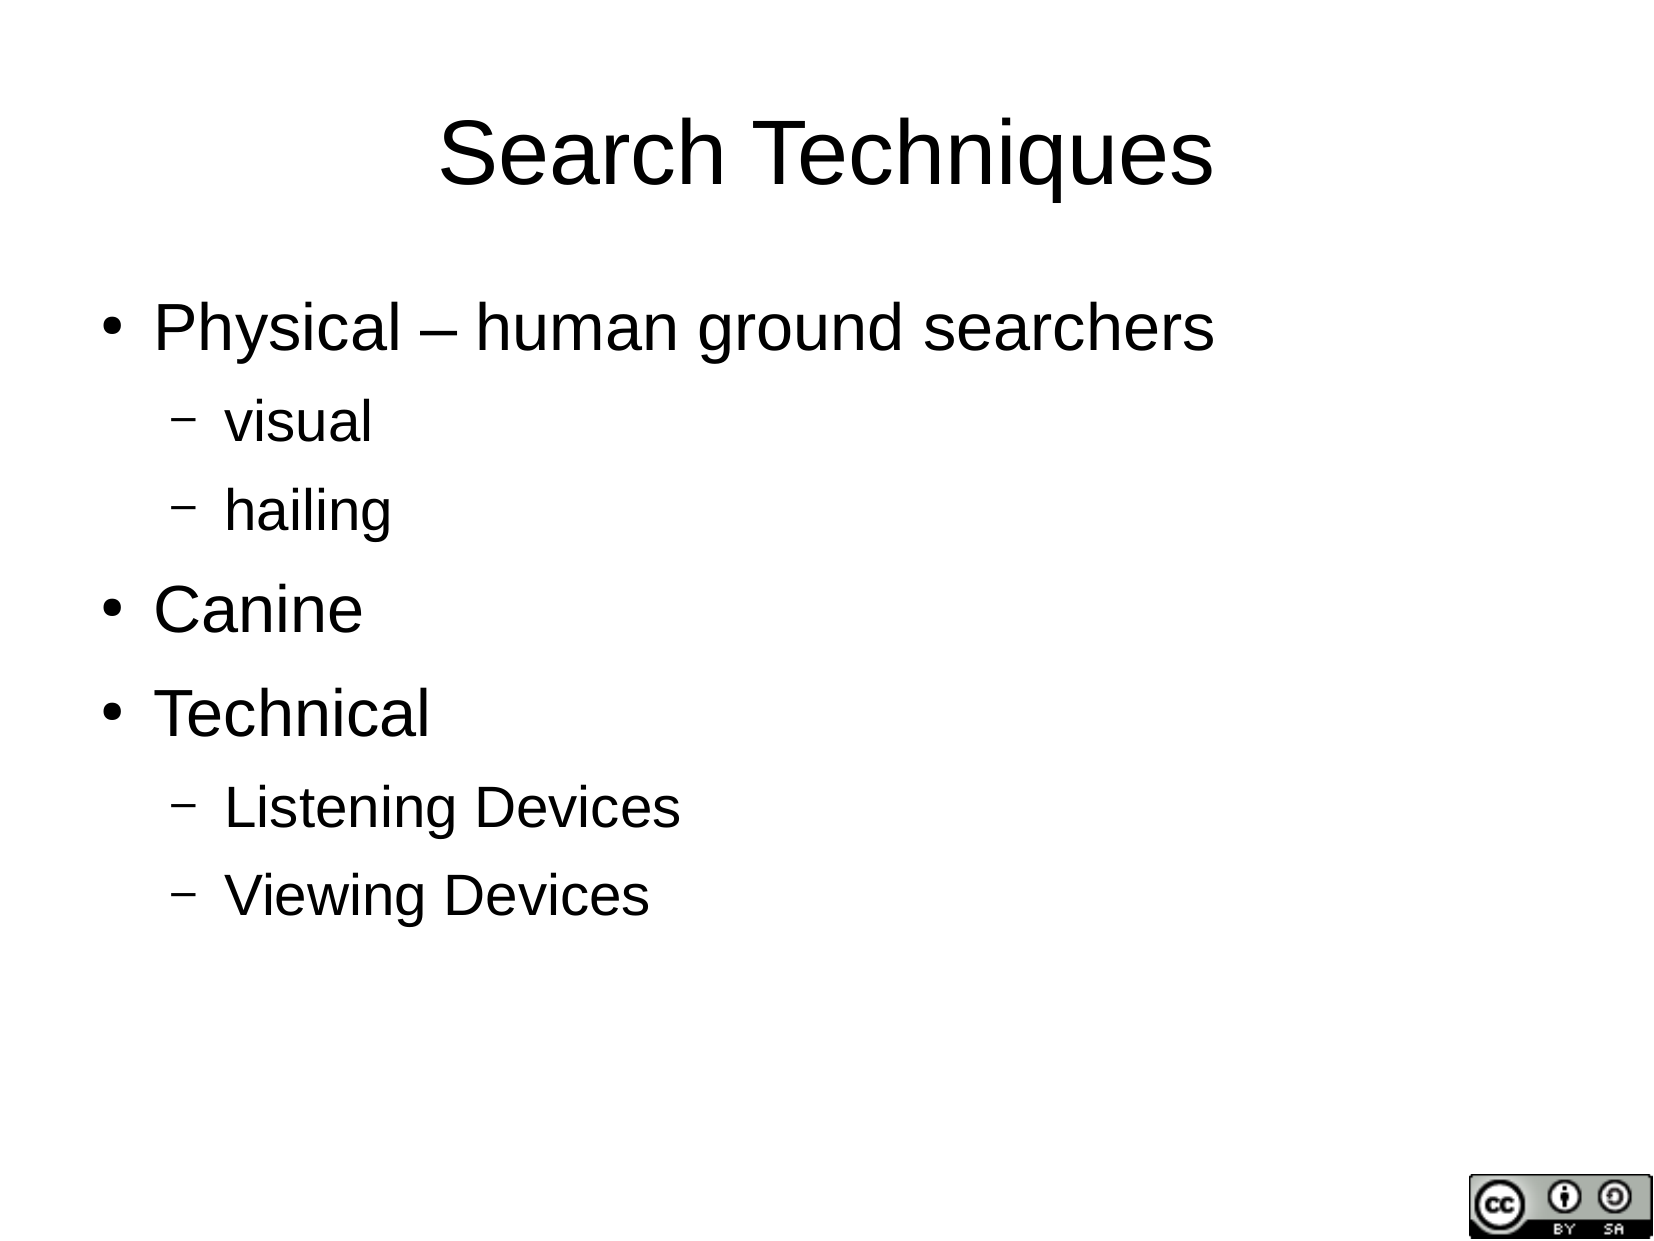

# Search Techniques
Physical – human ground searchers
visual
hailing
Canine
Technical
Listening Devices
Viewing Devices